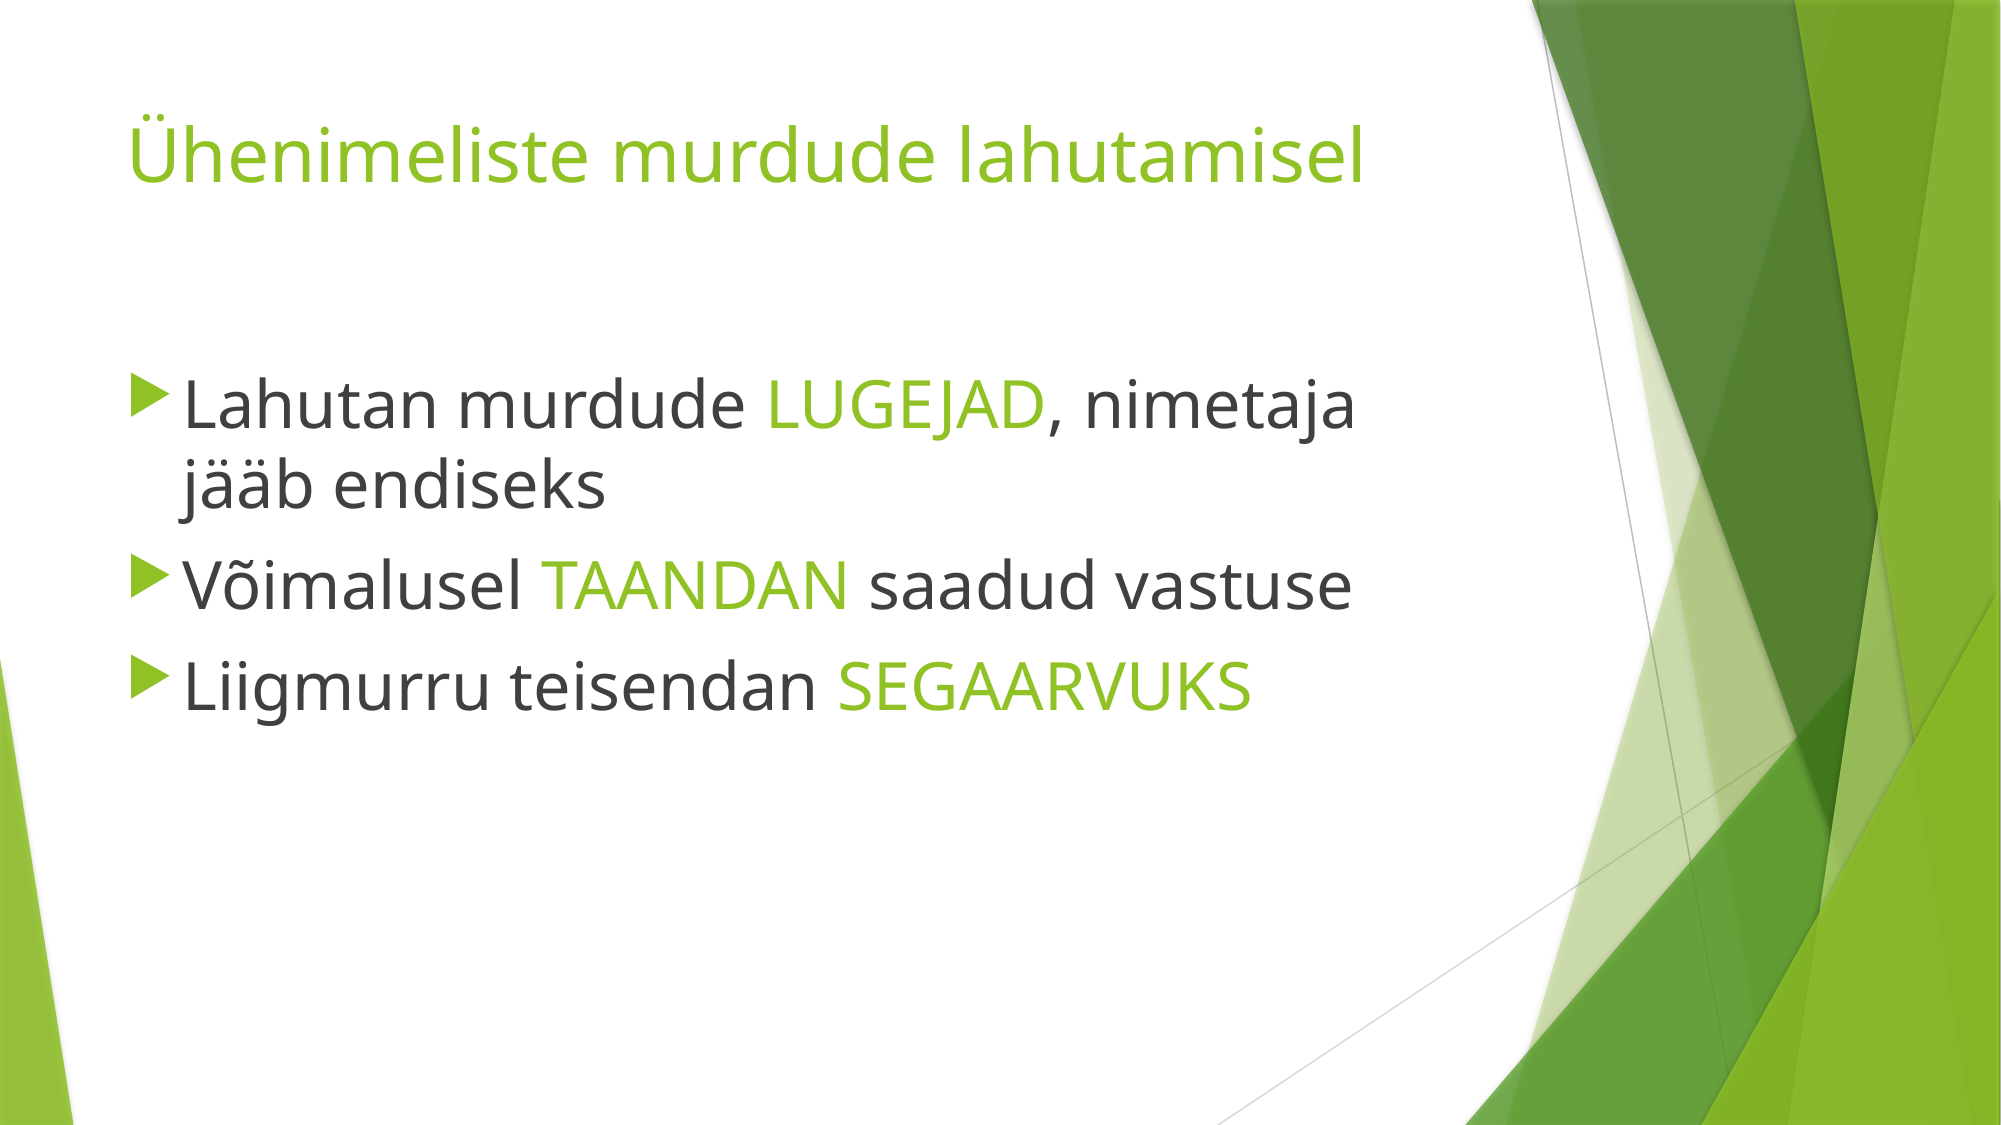

# Ühenimeliste murdude lahutamisel
Lahutan murdude LUGEJAD, nimetaja jääb endiseks
Võimalusel TAANDAN saadud vastuse
Liigmurru teisendan SEGAARVUKS